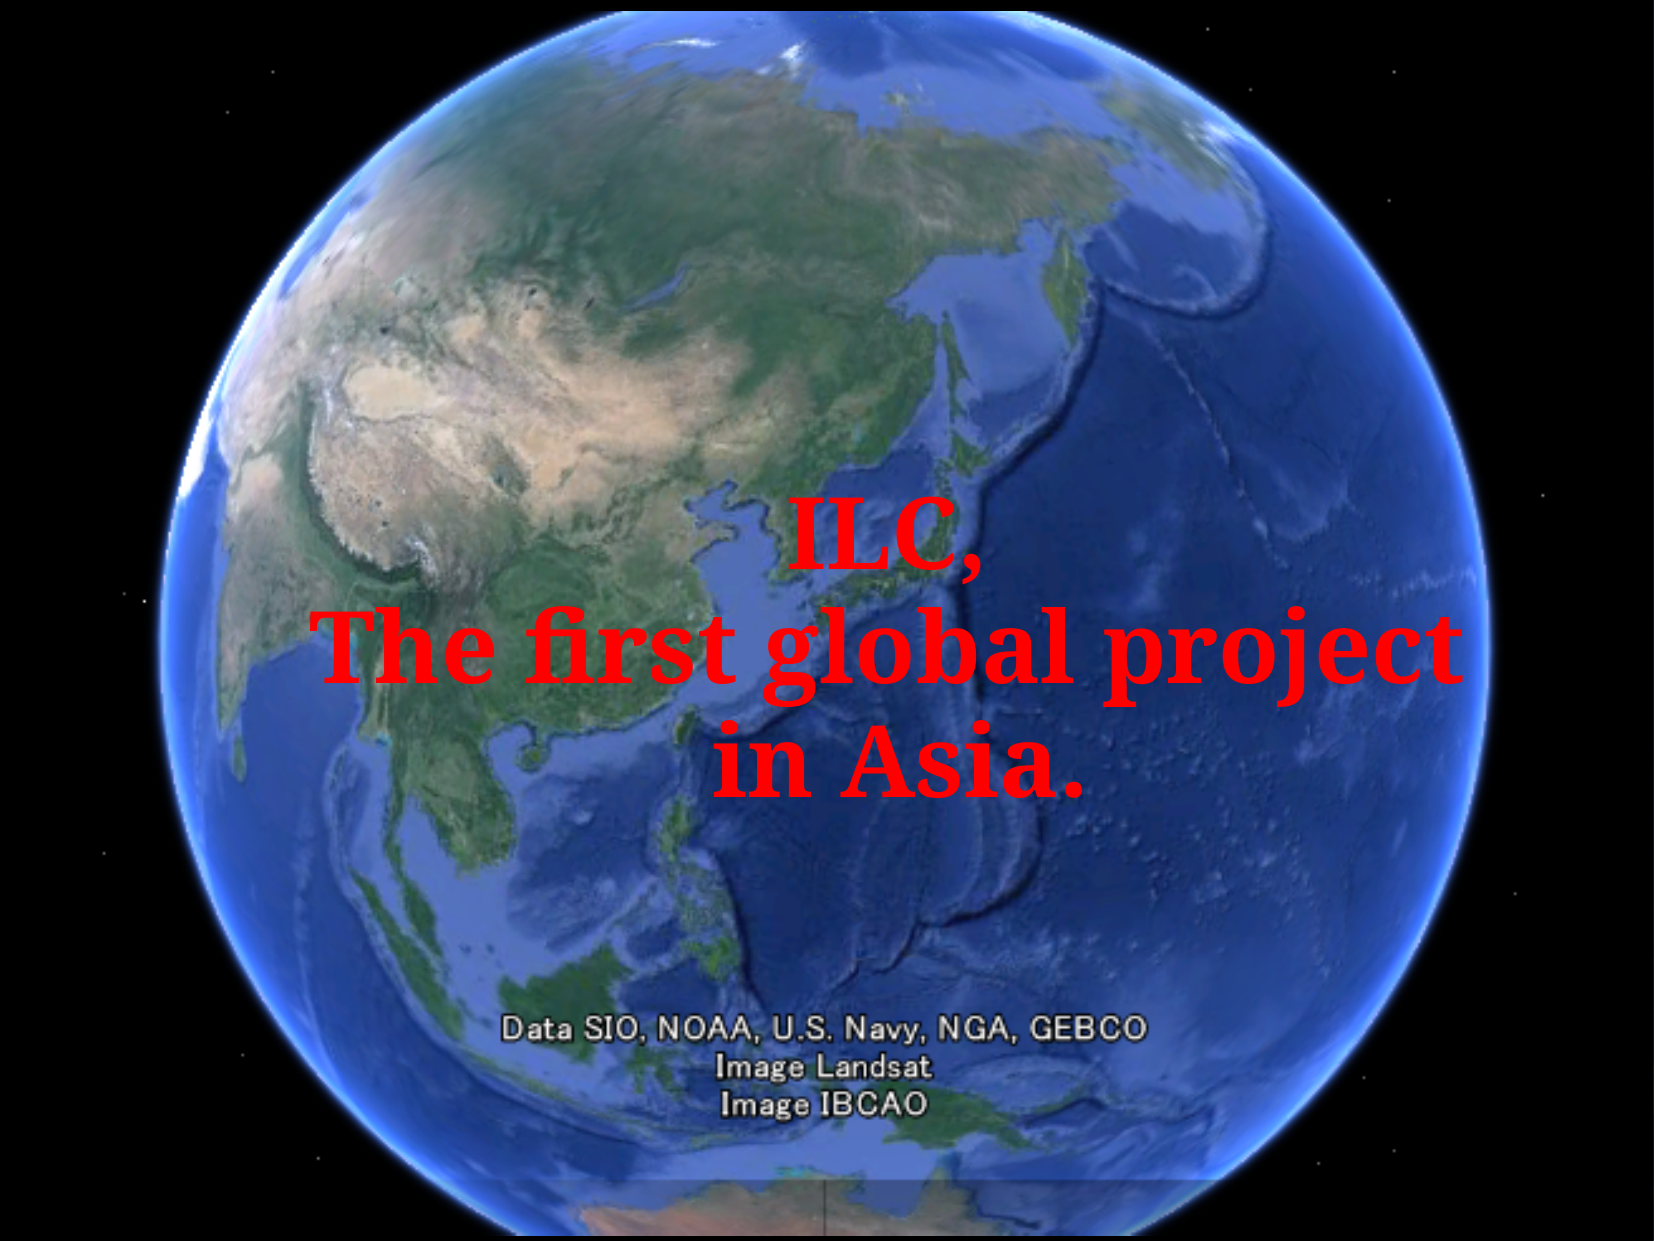

ILC,
The first global project
in Asia.
Joint US-CERN-Japan-Russia International Accelerator School
October 23-31, 2013